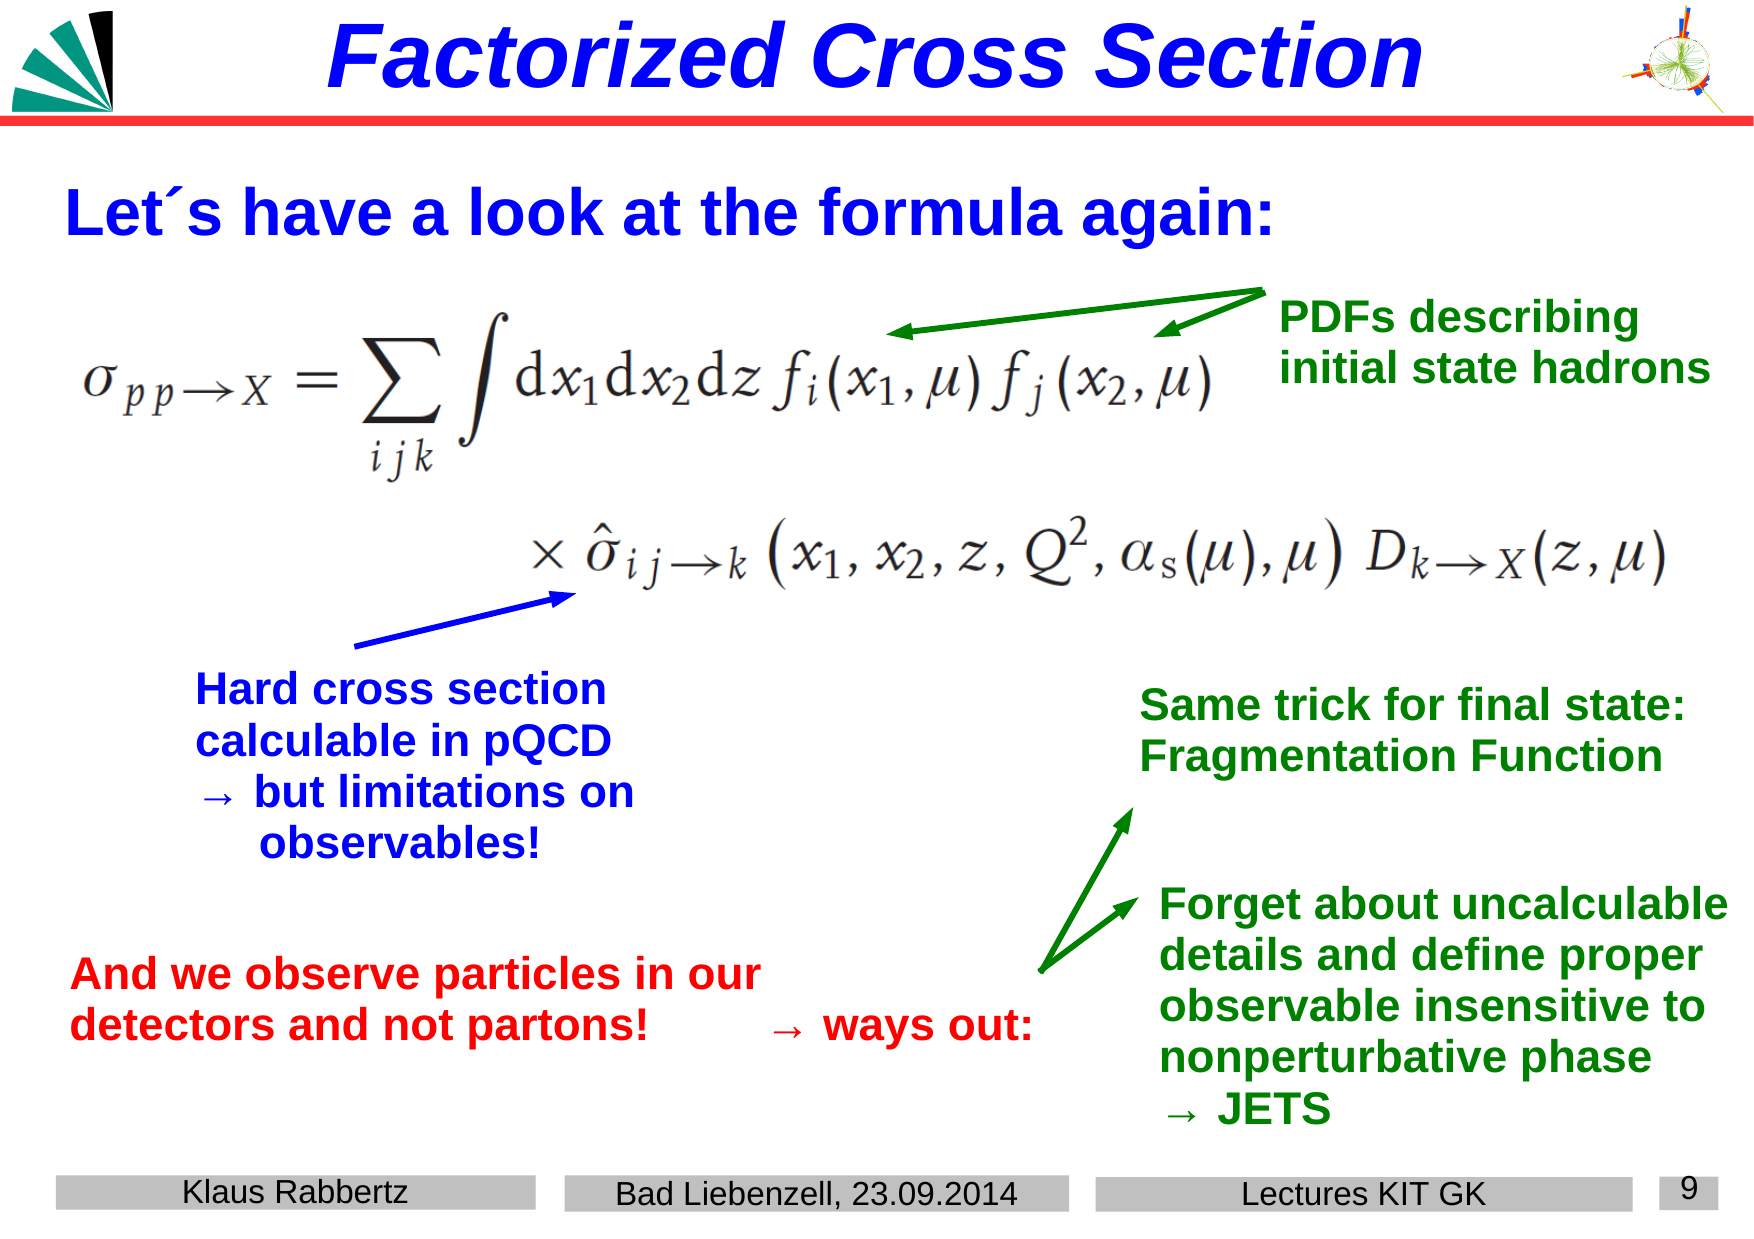

# Factorized Cross Section
Let´s have a look at the formula again:
PDFs describing
initial state hadrons
Hard cross section
calculable in pQCD
→ but limitations on
 observables!
Same trick for final state:
Fragmentation Function
Forget about uncalculable
details and define proper
observable insensitive to
nonperturbative phase
→ JETS
And we observe particles in our
detectors and not partons! → ways out: